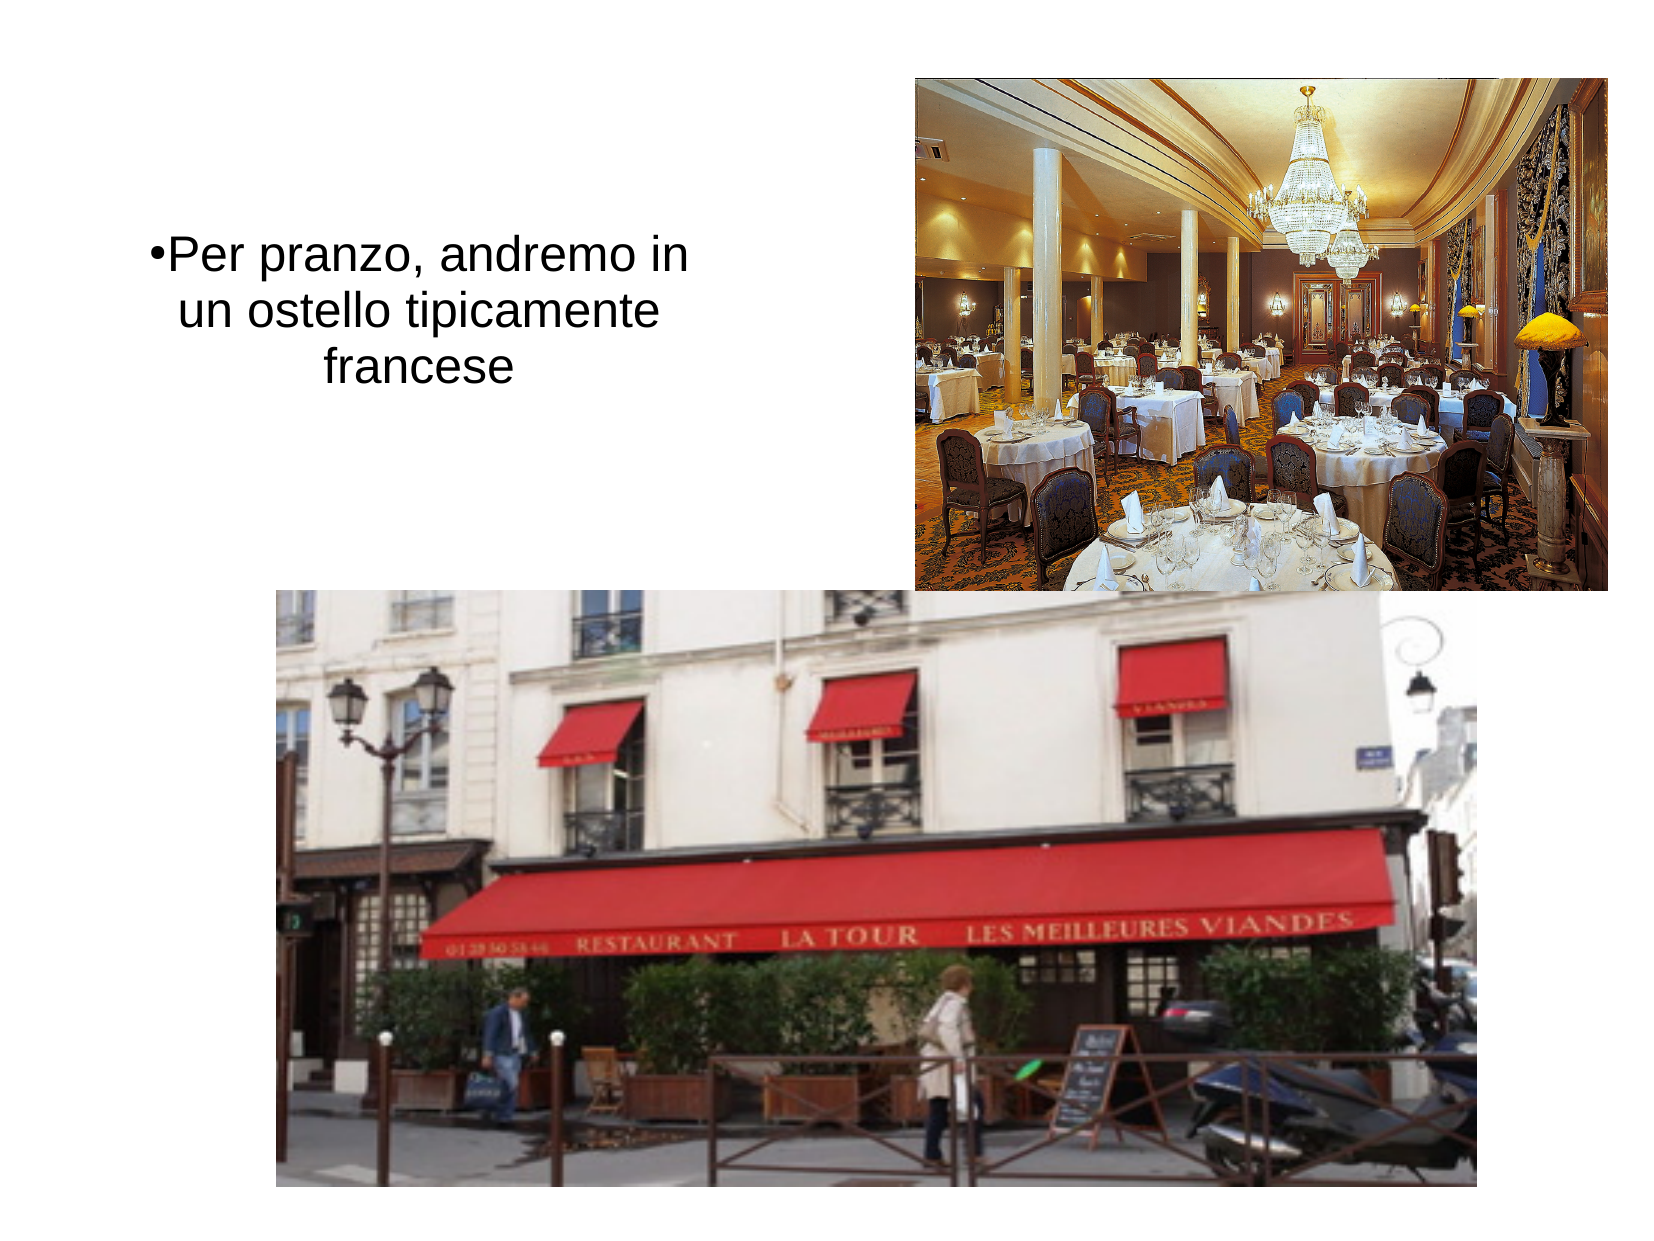

# Per pranzo, andremo in un ostello tipicamente francese